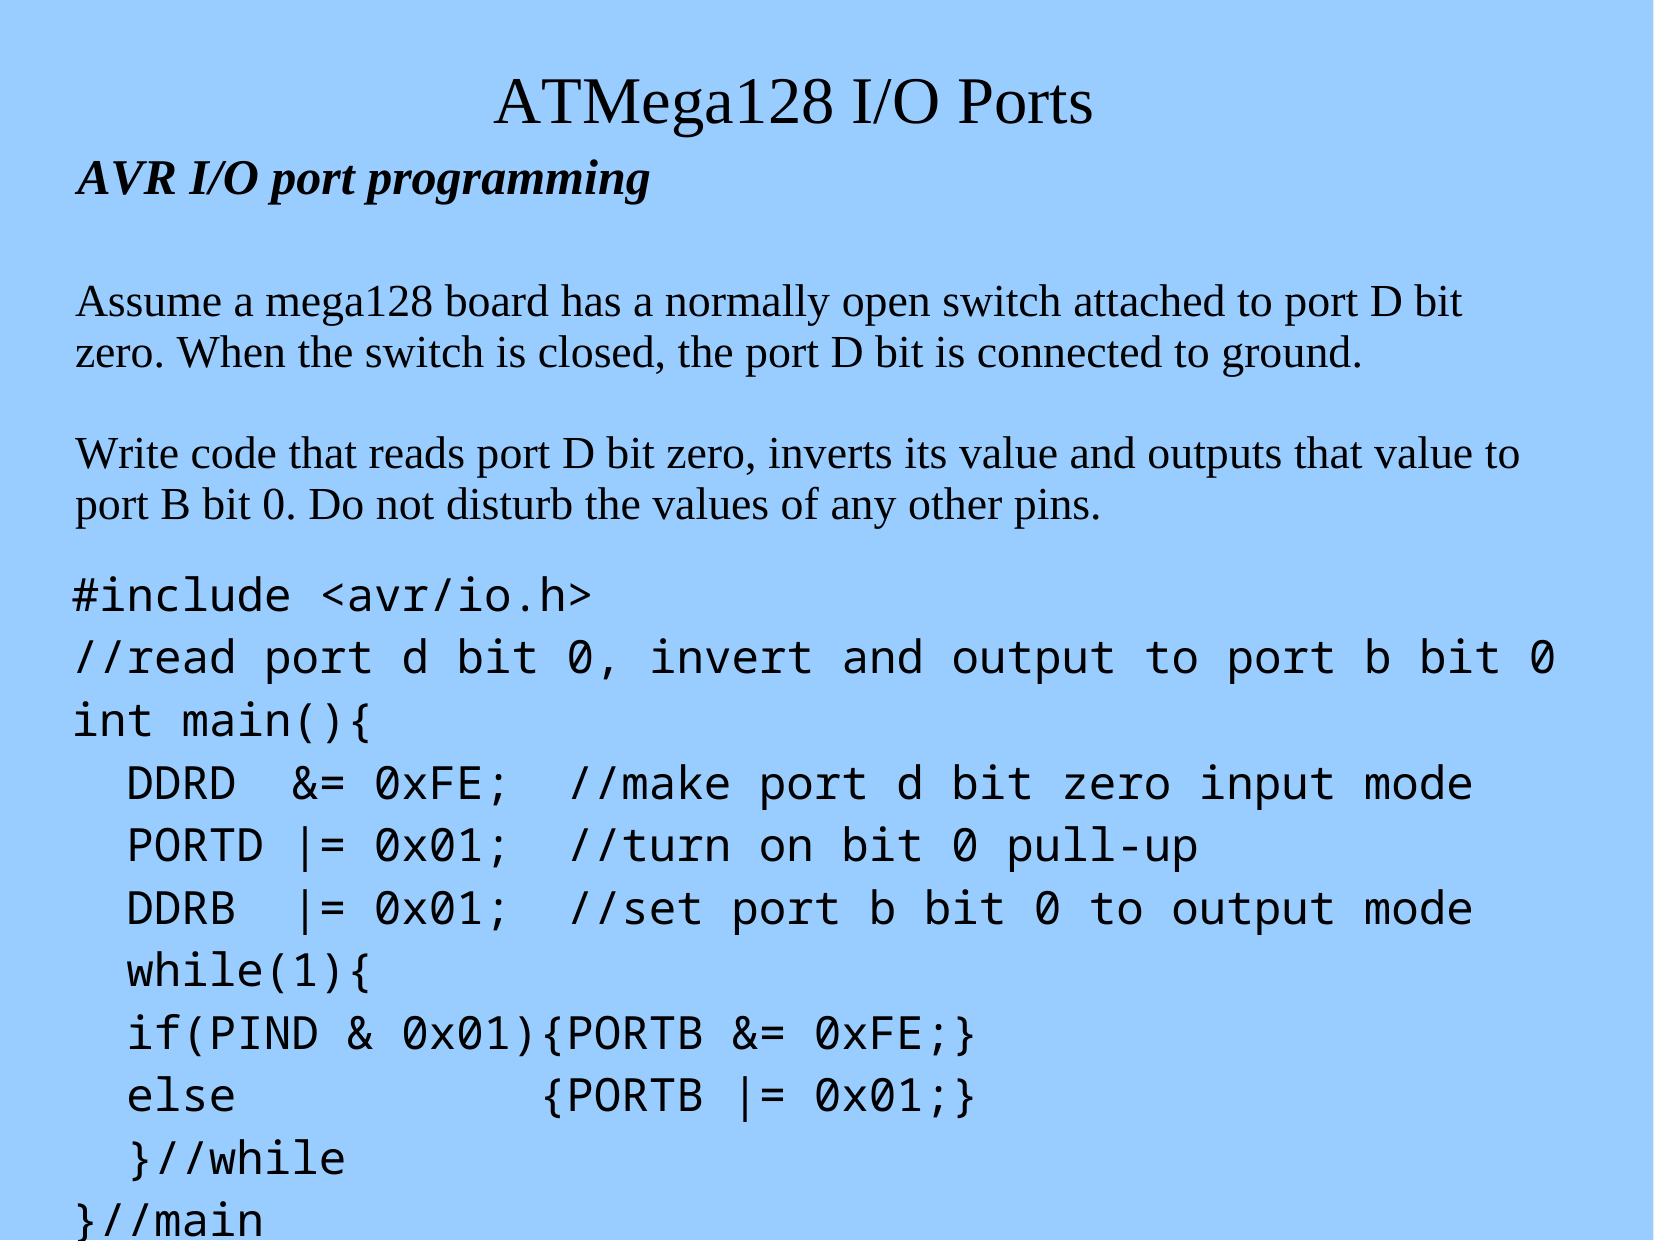

ATMega128 I/O Ports
AVR I/O port programming
Assume a mega128 board has a normally open switch attached to port D bit zero. When the switch is closed, the port D bit is connected to ground.
Write code that reads port D bit zero, inverts its value and outputs that value to port B bit 0. Do not disturb the values of any other pins.
#include <avr/io.h>
//read port d bit 0, invert and output to port b bit 0
int main(){
 DDRD &= 0xFE; //make port d bit zero input mode
 PORTD |= 0x01; //turn on bit 0 pull-up
 DDRB |= 0x01; //set port b bit 0 to output mode
 while(1){
 if(PIND & 0x01){PORTB &= 0xFE;}
 else {PORTB |= 0x01;}
 }//while
}//main